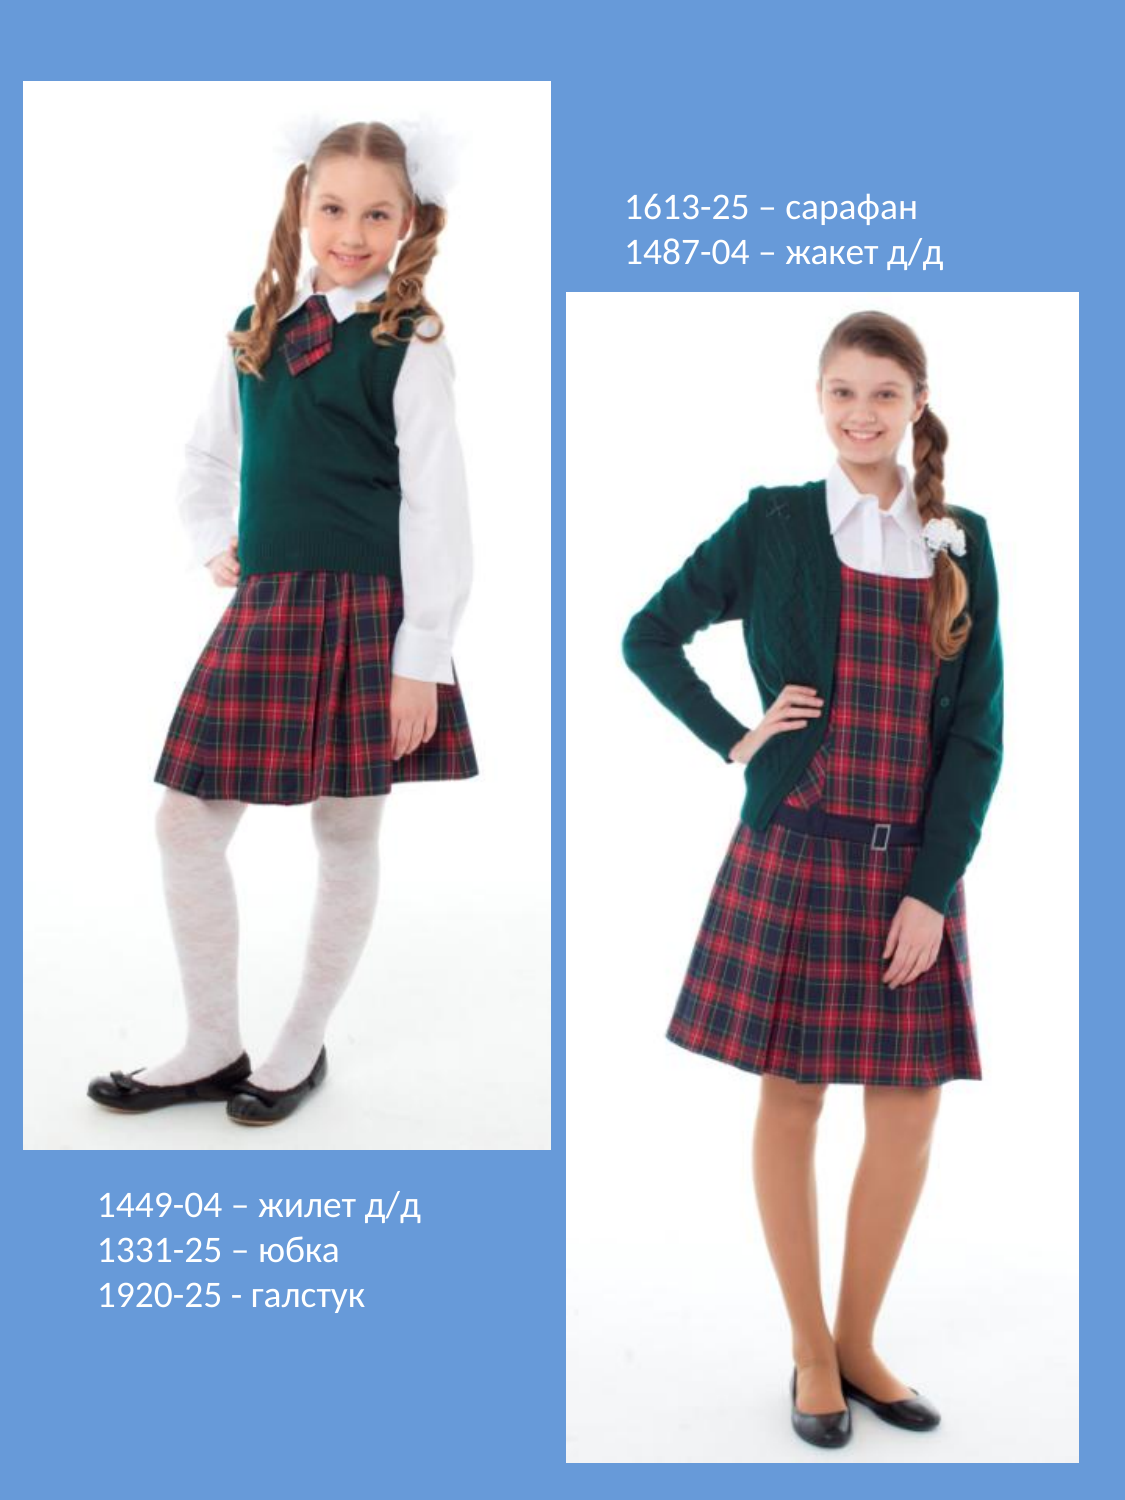

1613-25 – сарафан
1487-04 – жакет д/д
1449-04 – жилет д/д
1331-25 – юбка
1920-25 - галстук